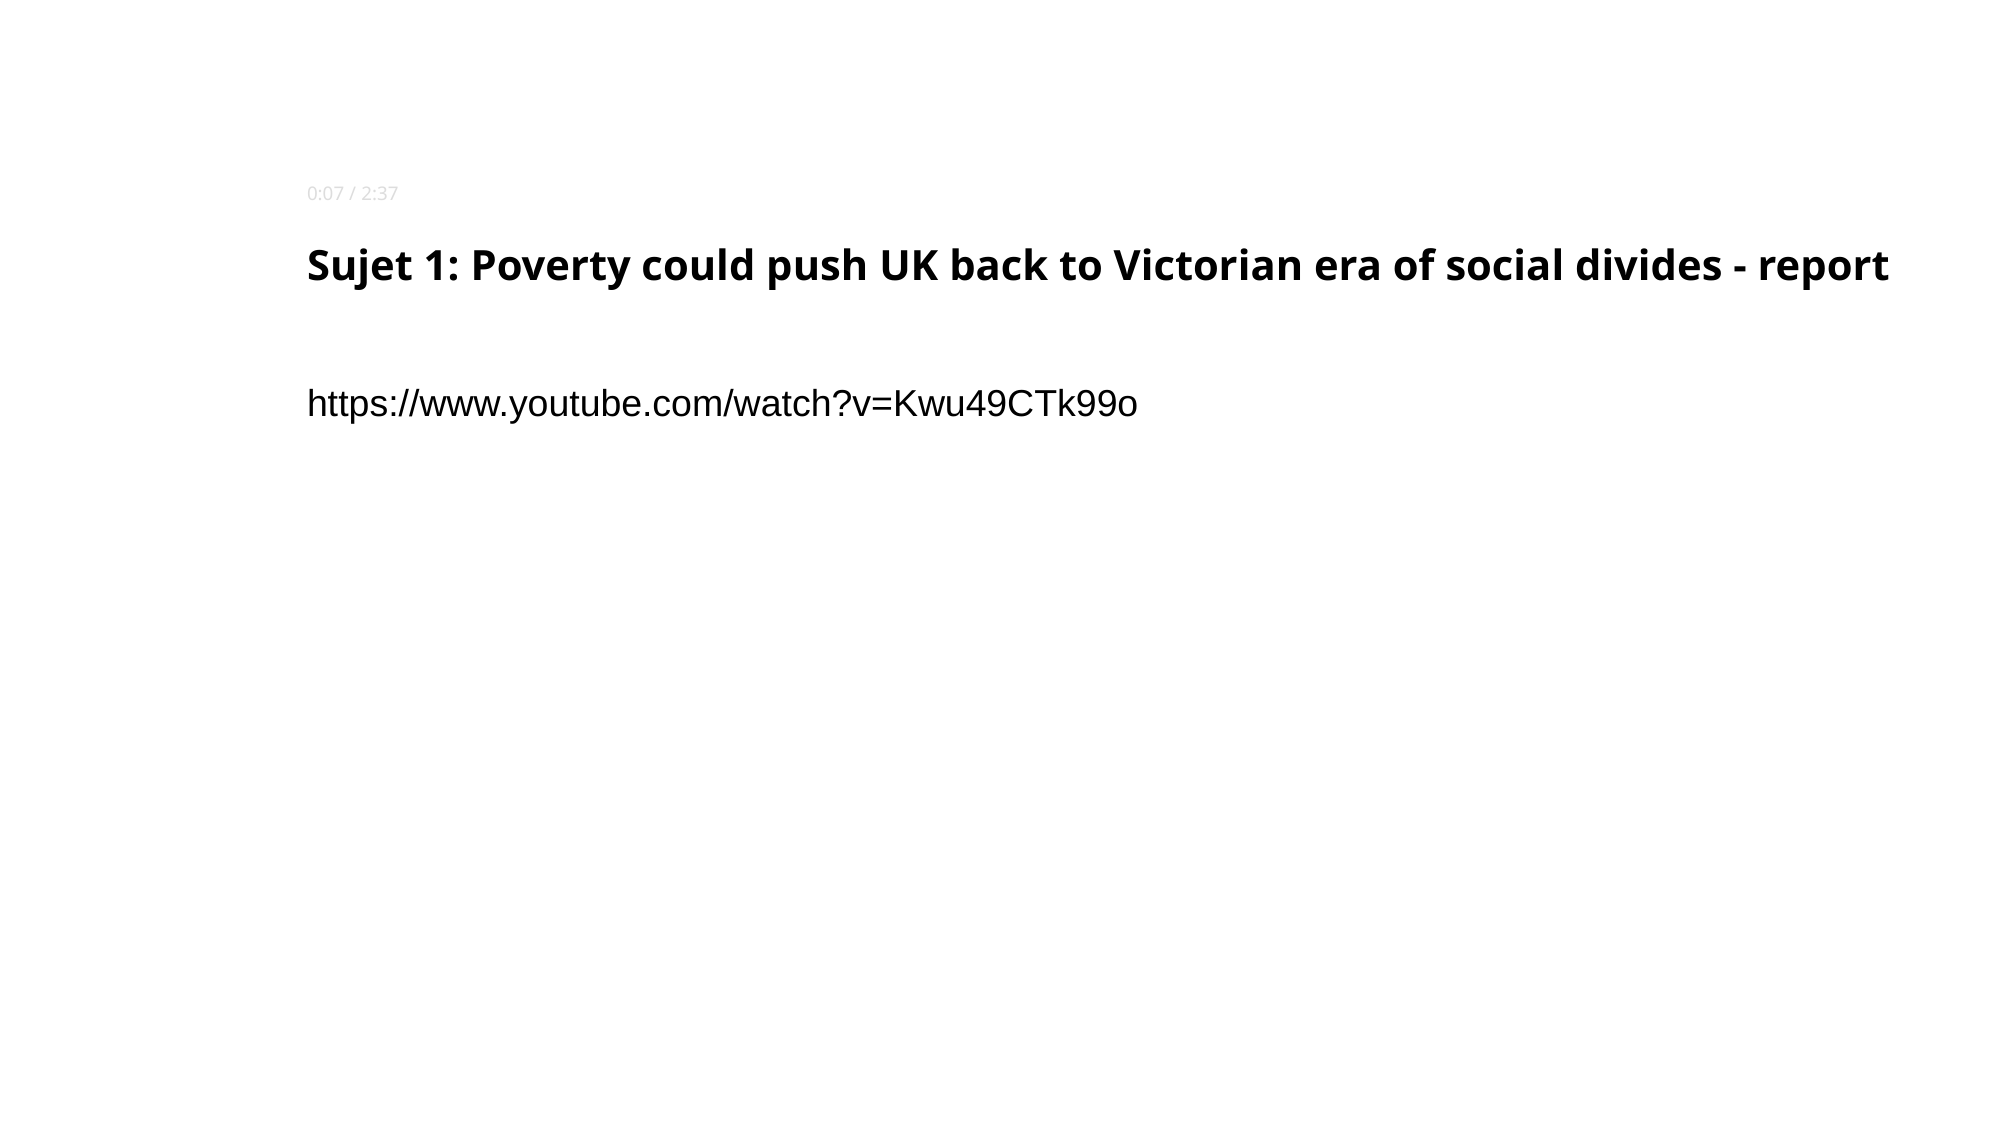

0:07 / 2:37
Sujet 1: Poverty could push UK back to Victorian era of social divides - report
https://www.youtube.com/watch?v=Kwu49CTk99o